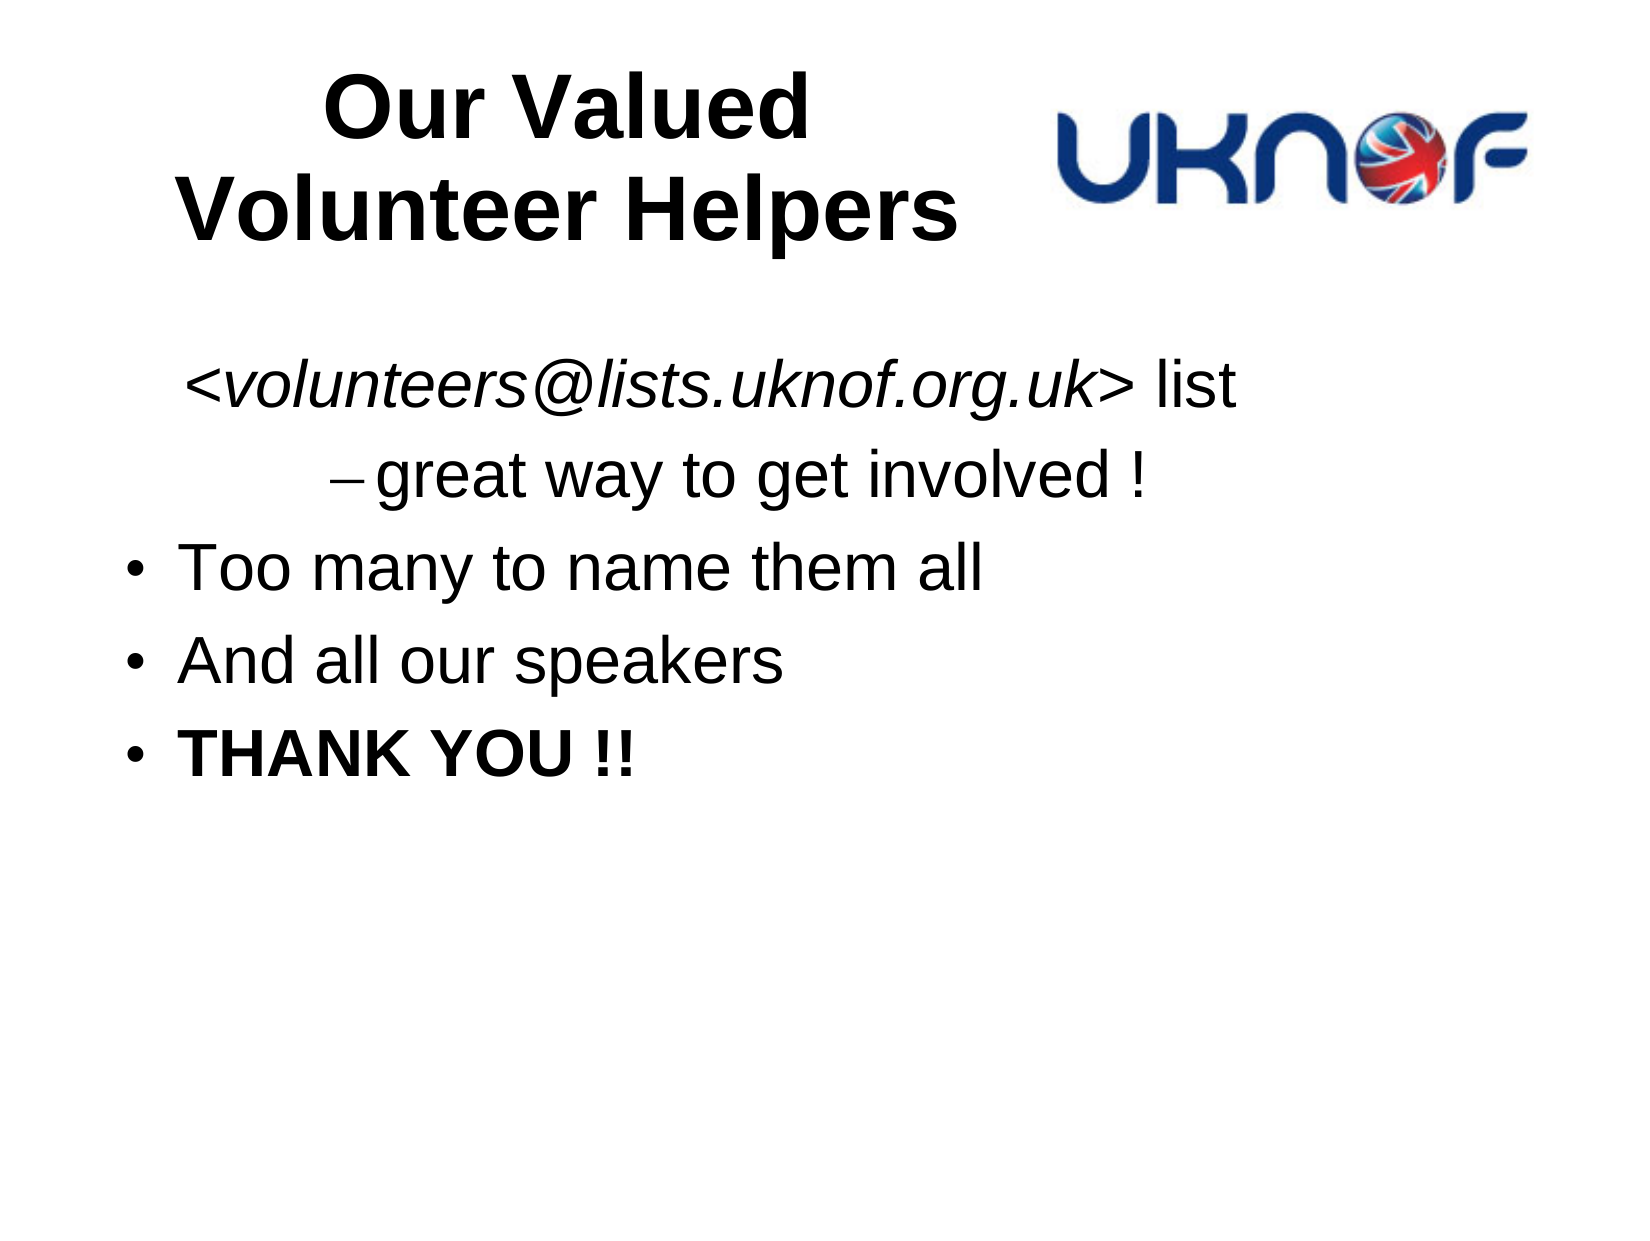

# Our Valued Volunteer Helpers
<volunteers@lists.uknof.org.uk> list
great way to get involved !
Too many to name them all
And all our speakers
THANK YOU !!